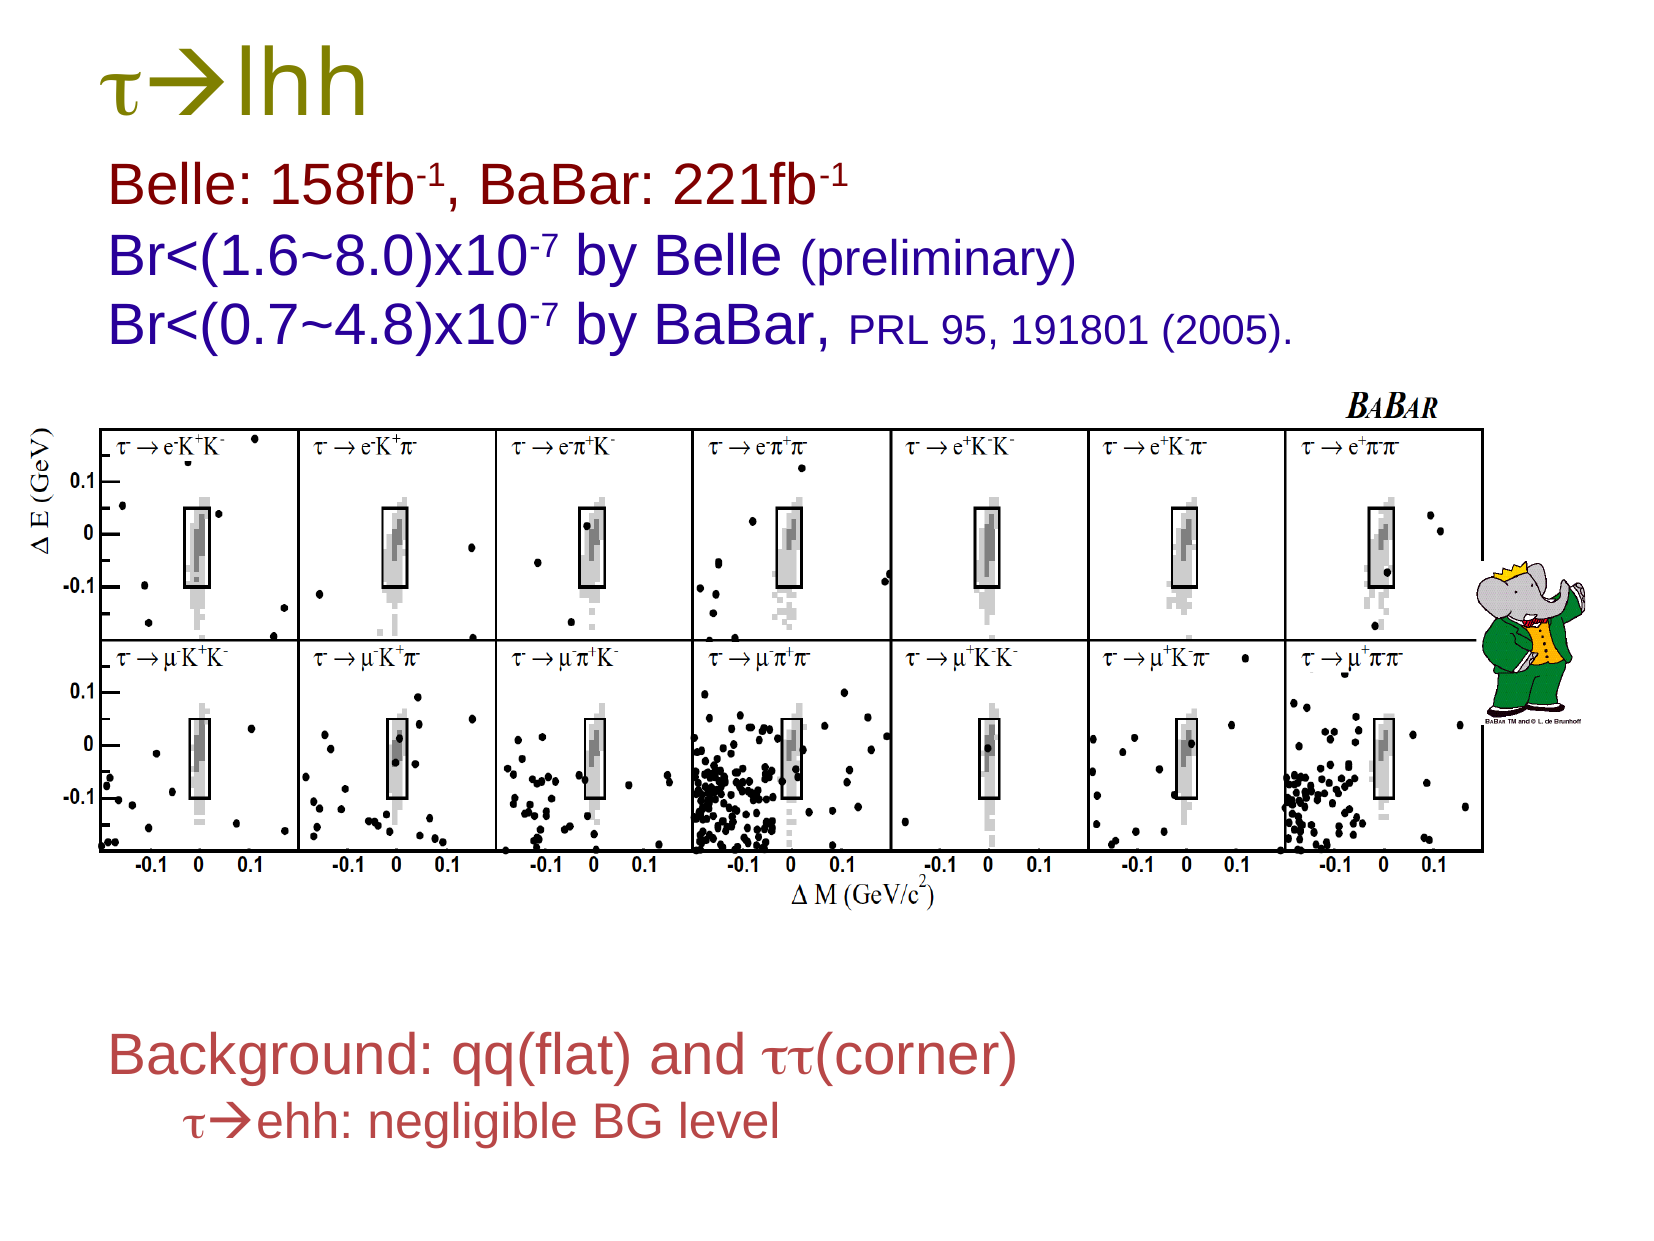

# lhh
Belle: 158fb-1, BaBar: 221fb-1
Br<(1.6~8.0)x10-7 by Belle (preliminary)
Br<(0.7~4.8)x10-7 by BaBar, PRL 95, 191801 (2005).
Background: qq(flat) and (corner)
ehh: negligible BG level